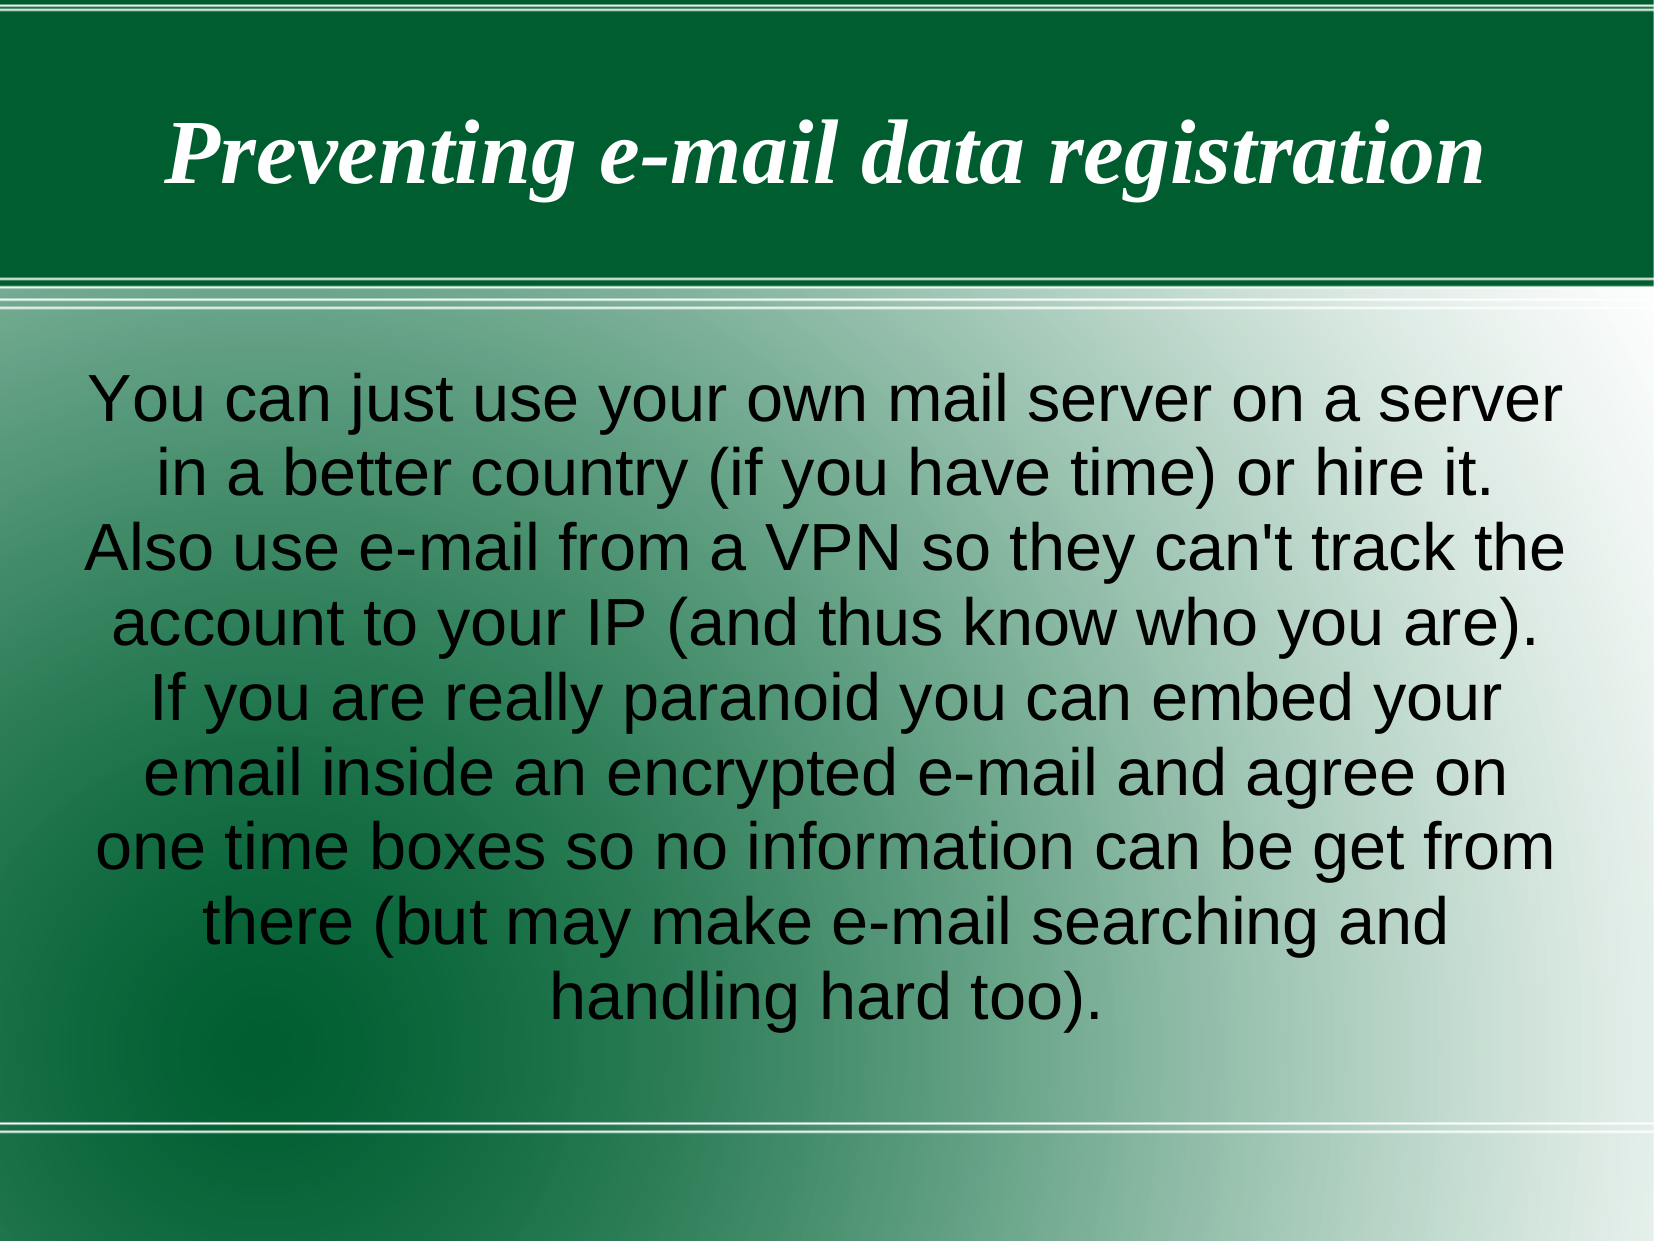

# Preventing e-mail data registration
You can just use your own mail server on a server in a better country (if you have time) or hire it.
Also use e-mail from a VPN so they can't track the account to your IP (and thus know who you are).
If you are really paranoid you can embed your email inside an encrypted e-mail and agree on one time boxes so no information can be get from there (but may make e-mail searching and handling hard too).